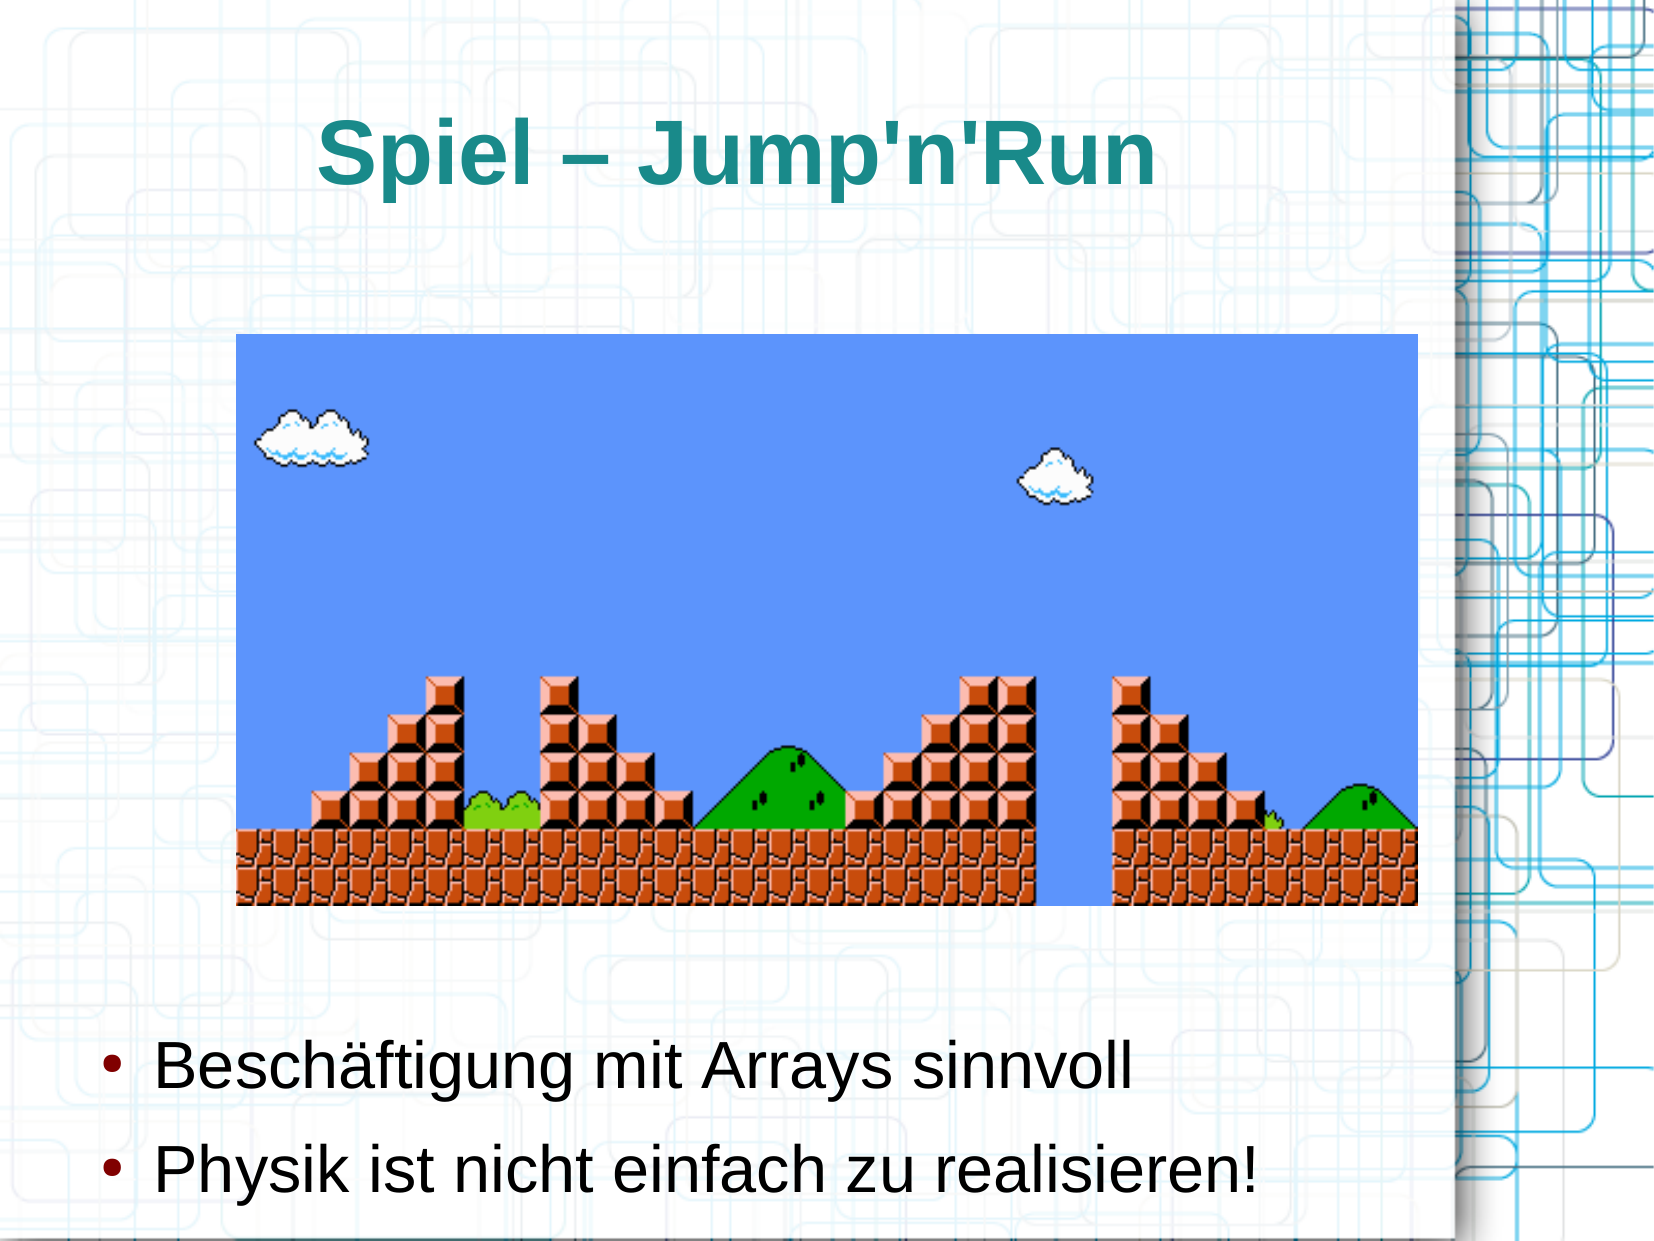

# Spiel – Jump'n'Run
Beschäftigung mit Arrays sinnvoll
Physik ist nicht einfach zu realisieren!